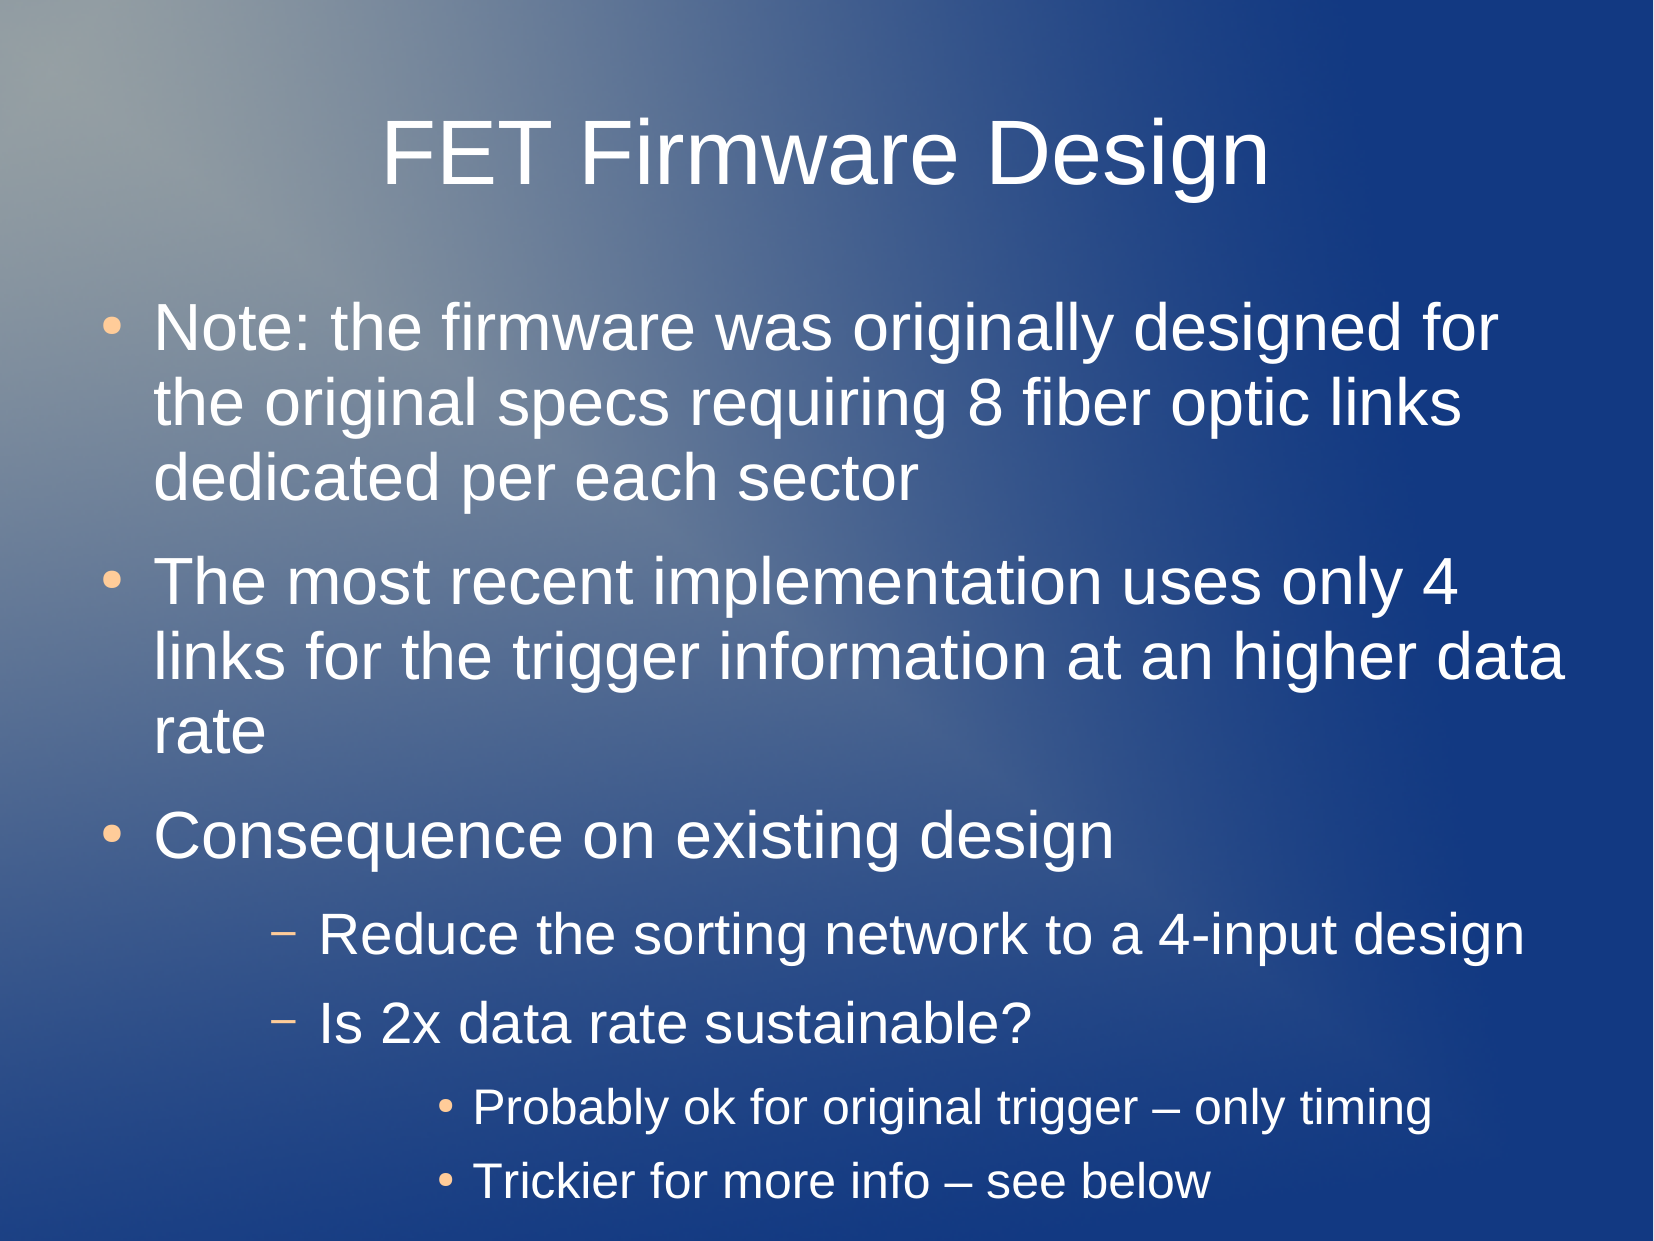

# FET Firmware Design
Note: the firmware was originally designed for the original specs requiring 8 fiber optic links dedicated per each sector
The most recent implementation uses only 4 links for the trigger information at an higher data rate
Consequence on existing design
Reduce the sorting network to a 4-input design
Is 2x data rate sustainable?
Probably ok for original trigger – only timing
Trickier for more info – see below